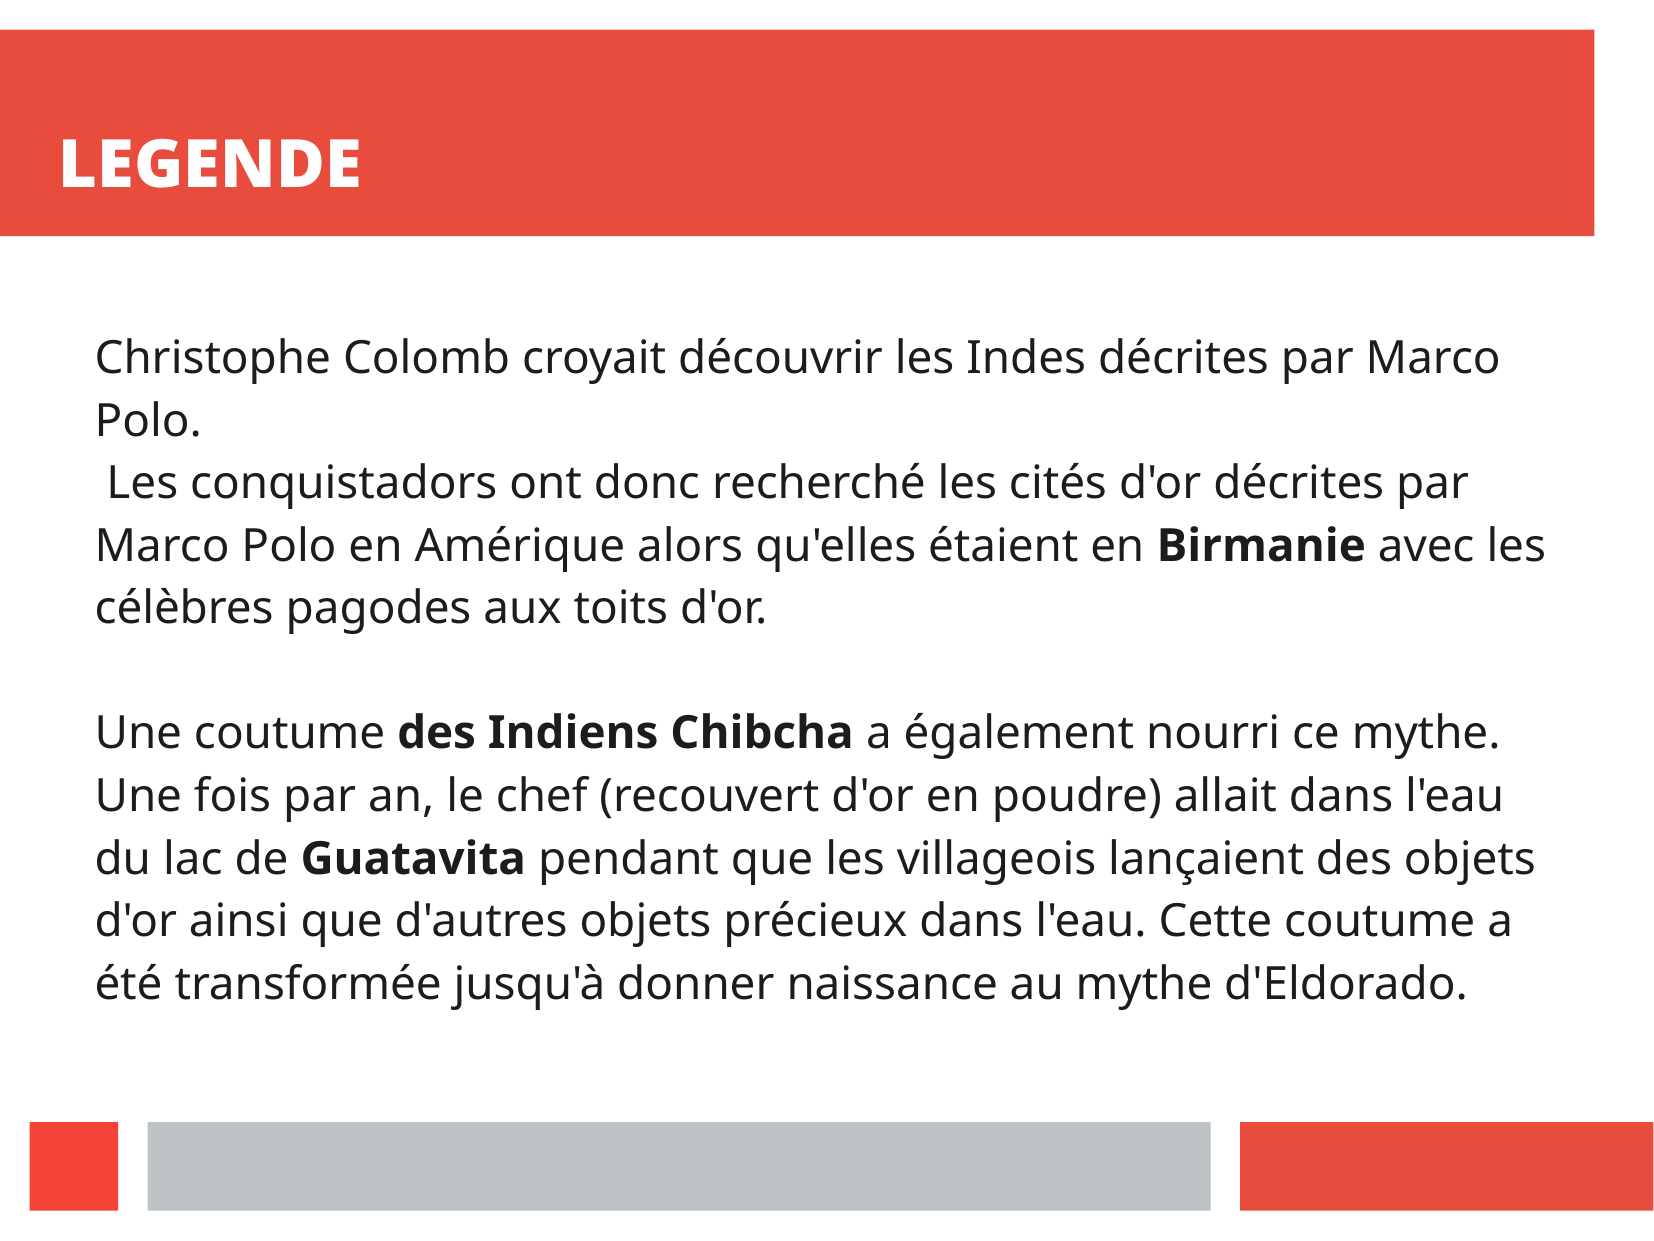

# LEGENDE
Christophe Colomb croyait découvrir les Indes décrites par Marco Polo.
 Les conquistadors ont donc recherché les cités d'or décrites par Marco Polo en Amérique alors qu'elles étaient en Birmanie avec les célèbres pagodes aux toits d'or.
Une coutume des Indiens Chibcha a également nourri ce mythe. Une fois par an, le chef (recouvert d'or en poudre) allait dans l'eau du lac de Guatavita pendant que les villageois lançaient des objets d'or ainsi que d'autres objets précieux dans l'eau. Cette coutume a été transformée jusqu'à donner naissance au mythe d'Eldorado.